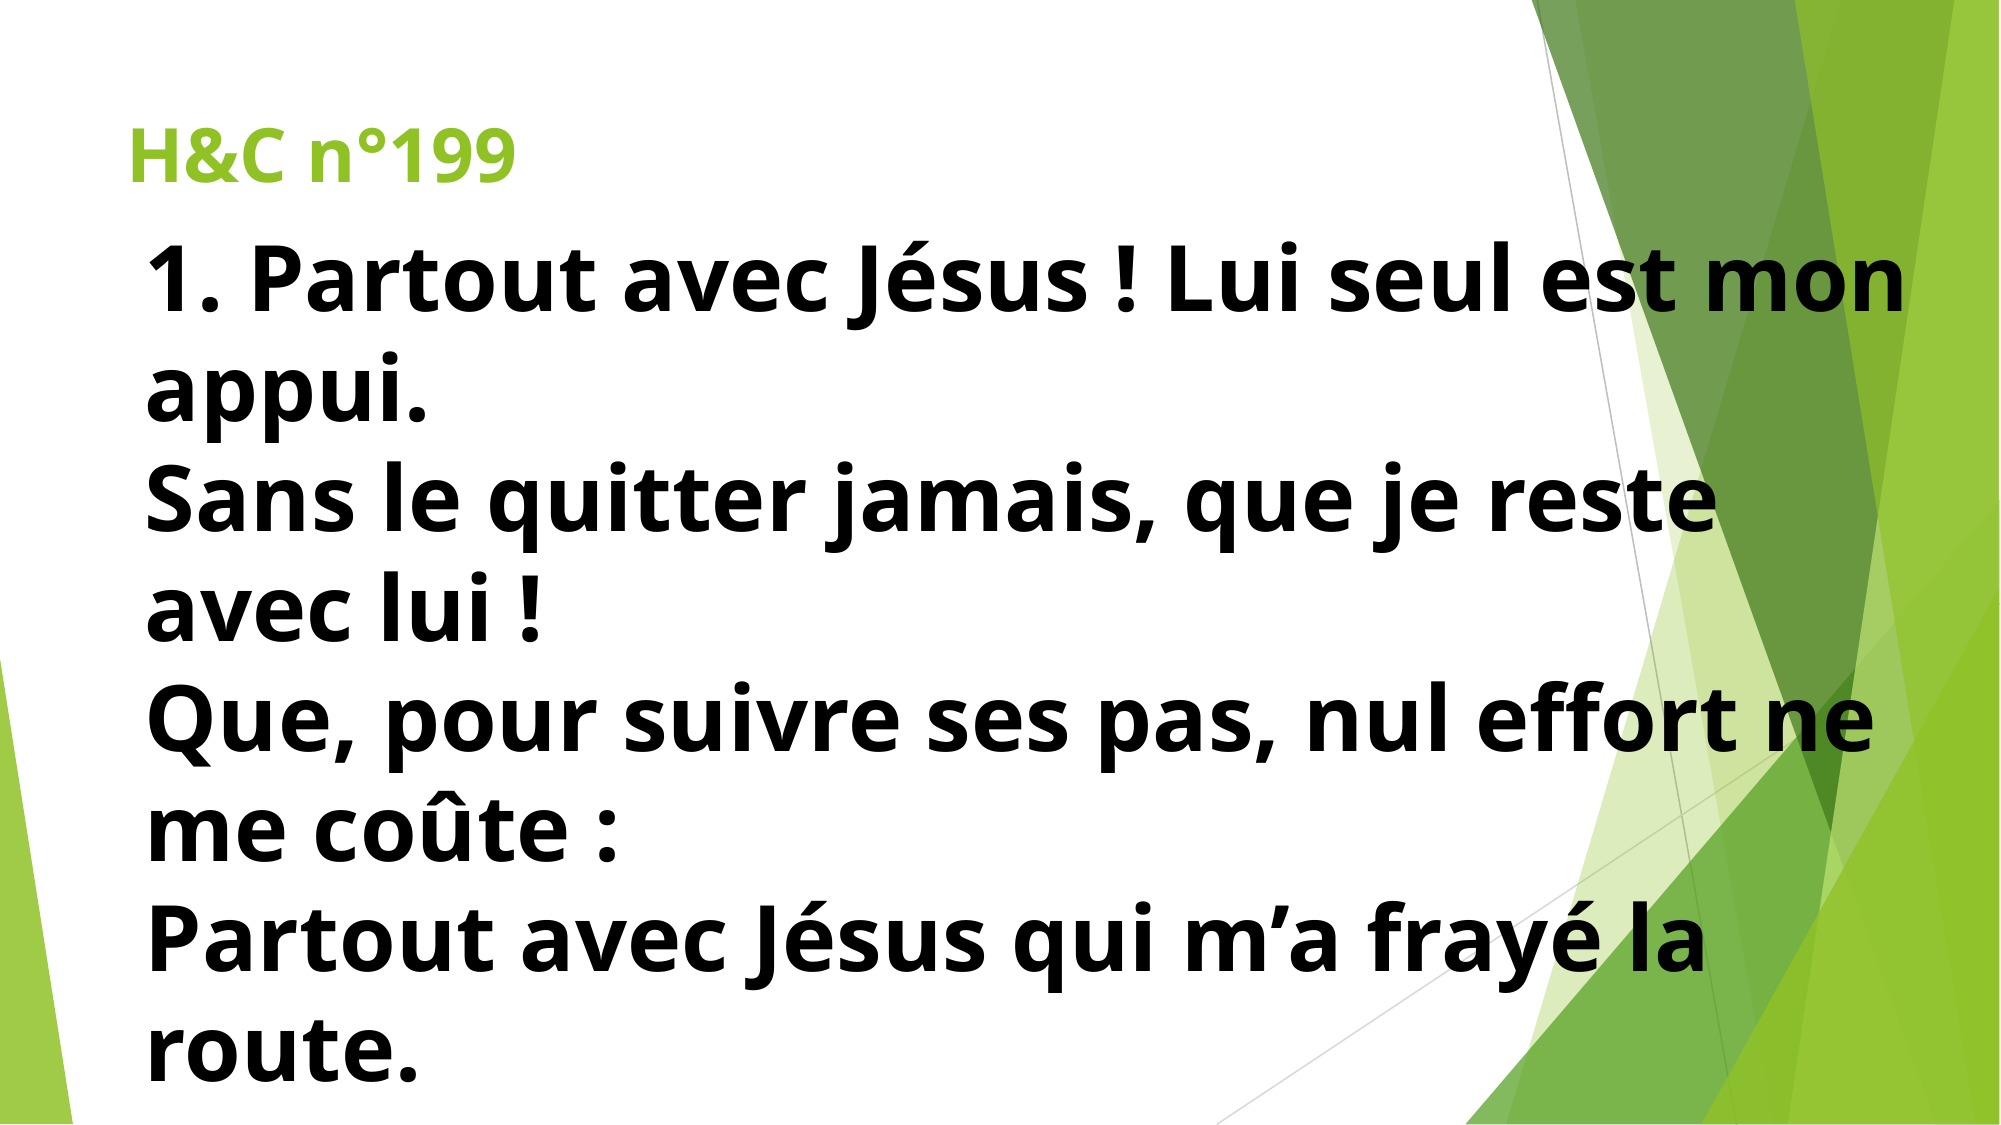

H&C n°199
1. Partout avec Jésus ! Lui seul est mon appui.
Sans le quitter jamais, que je reste avec lui !
Que, pour suivre ses pas, nul effort ne me coûte :
Partout avec Jésus qui m’a frayé la route.